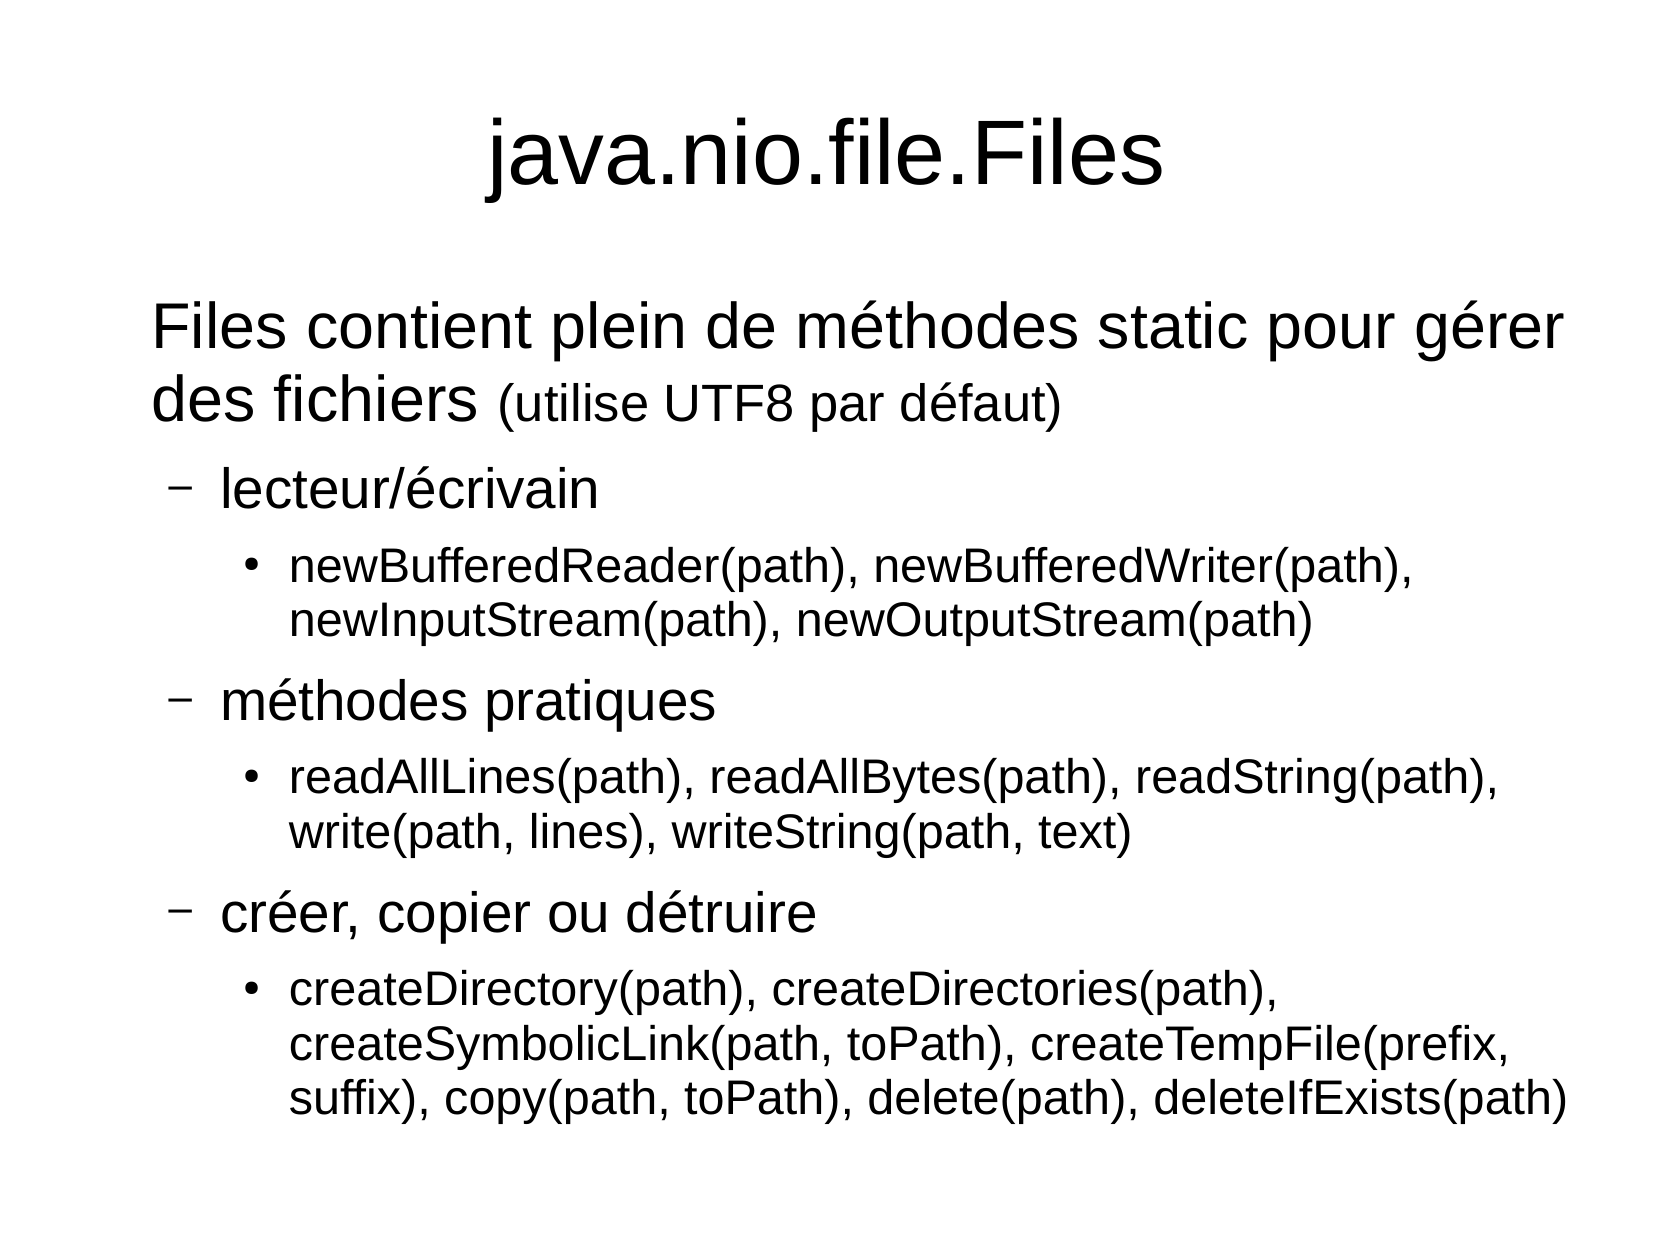

# java.nio.file.Files
Files contient plein de méthodes static pour gérer des fichiers (utilise UTF8 par défaut)
lecteur/écrivain
newBufferedReader(path), newBufferedWriter(path),
newInputStream(path), newOutputStream(path)
méthodes pratiques
readAllLines(path), readAllBytes(path), readString(path),
write(path, lines), writeString(path, text)
créer, copier ou détruire
createDirectory(path), createDirectories(path), createSymbolicLink(path, toPath), createTempFile(prefix, suffix), copy(path, toPath), delete(path), deleteIfExists(path)